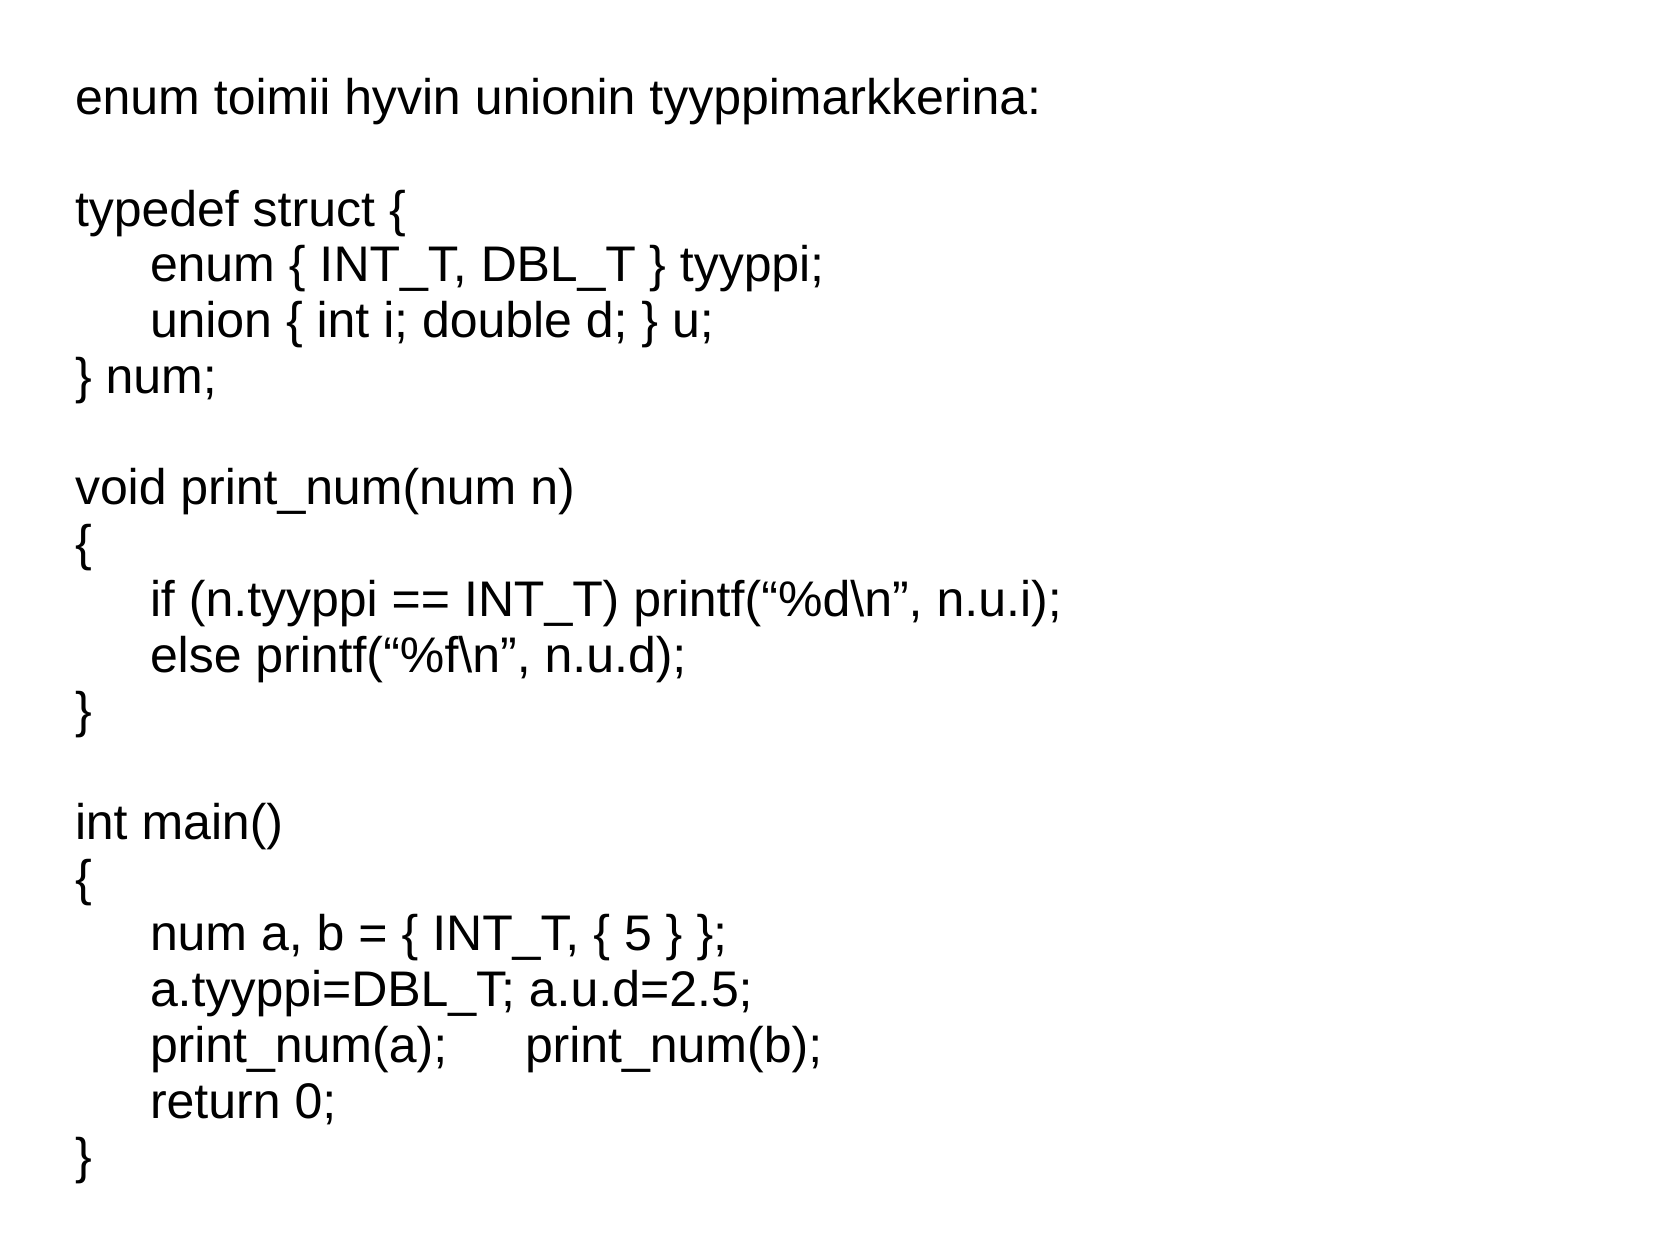

enum toimii hyvin unionin tyyppimarkkerina:
typedef struct {
	enum { INT_T, DBL_T } tyyppi;
	union { int i; double d; } u;
} num;
void print_num(num n)
{
	if (n.tyyppi == INT_T) printf(“%d\n”, n.u.i);
	else printf(“%f\n”, n.u.d);
}
int main()
{
	num a, b = { INT_T, { 5 } };
	a.tyyppi=DBL_T; a.u.d=2.5;
	print_num(a); 	print_num(b);
	return 0;
}